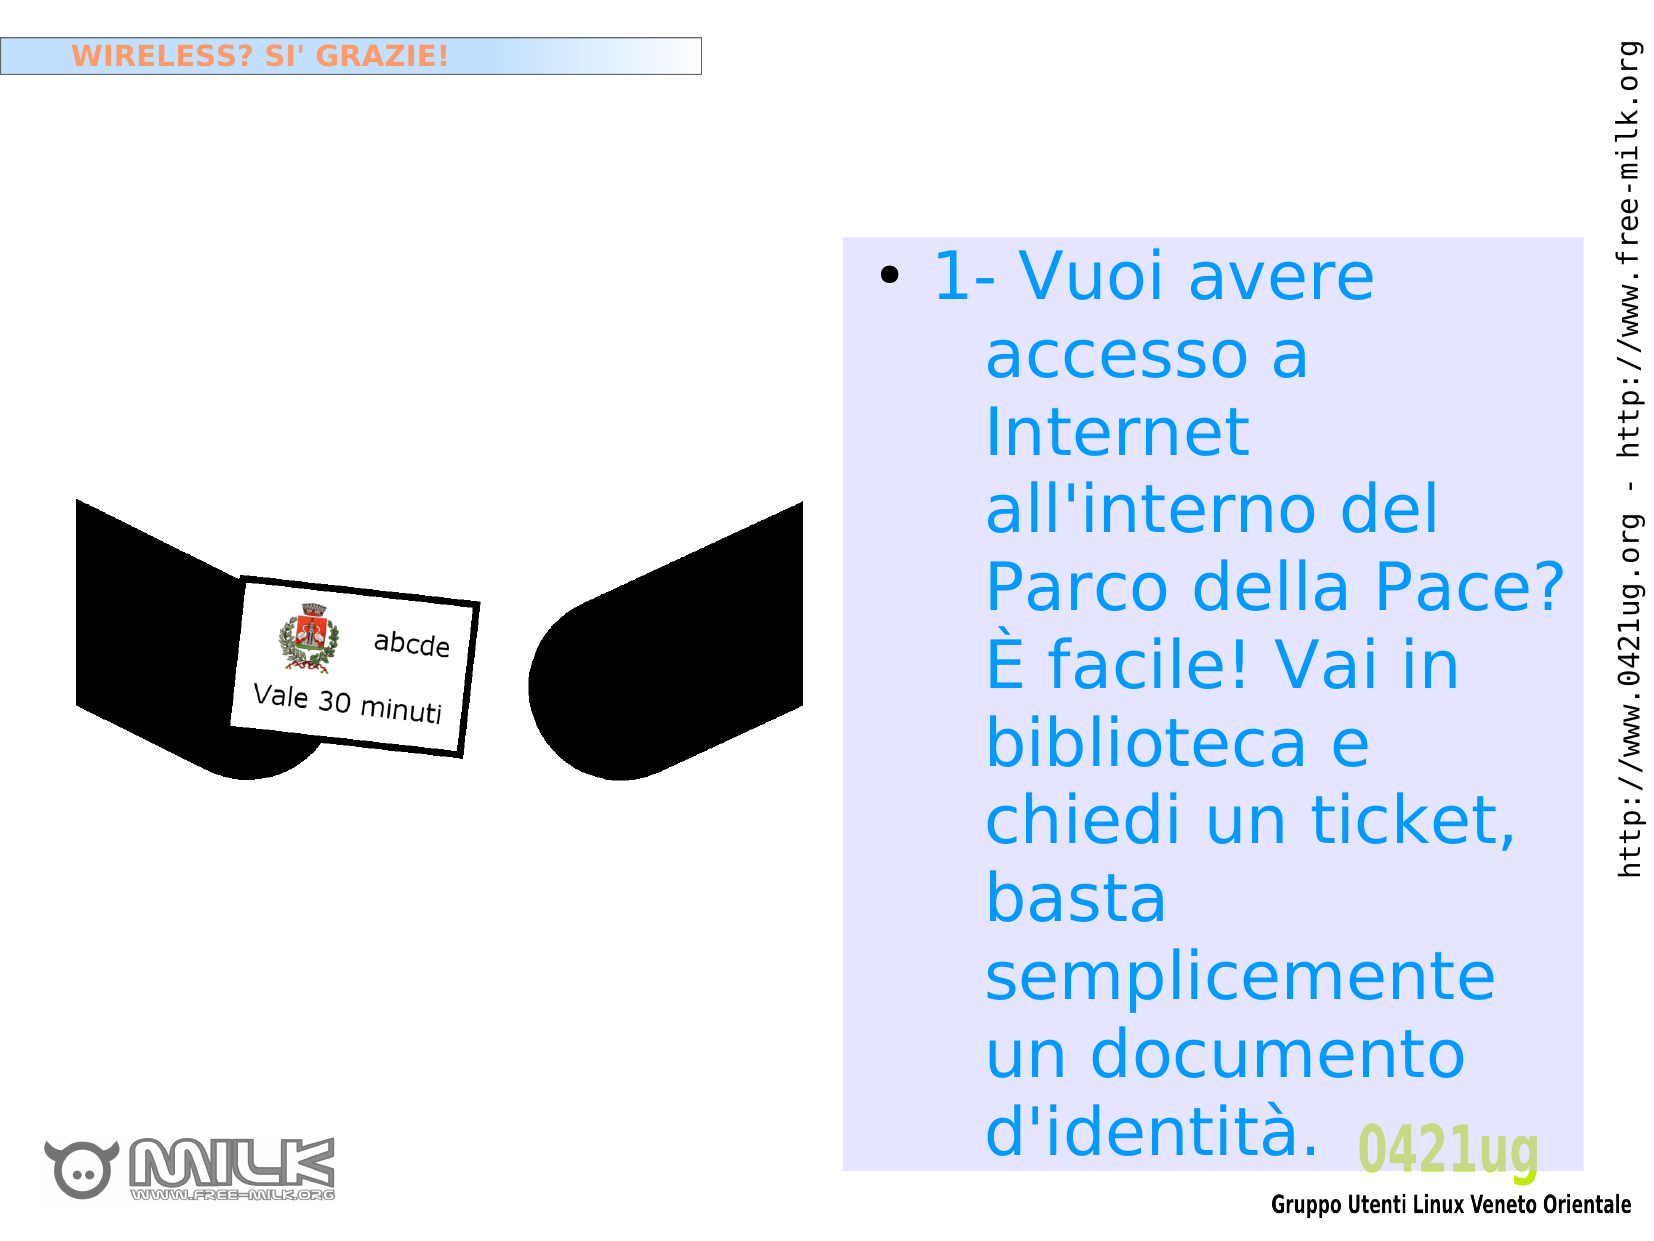

# 1- Vuoi avere accesso a Internet all'interno del Parco della Pace? È facile! Vai in biblioteca e chiedi un ticket, basta semplicemente un documento d'identità.